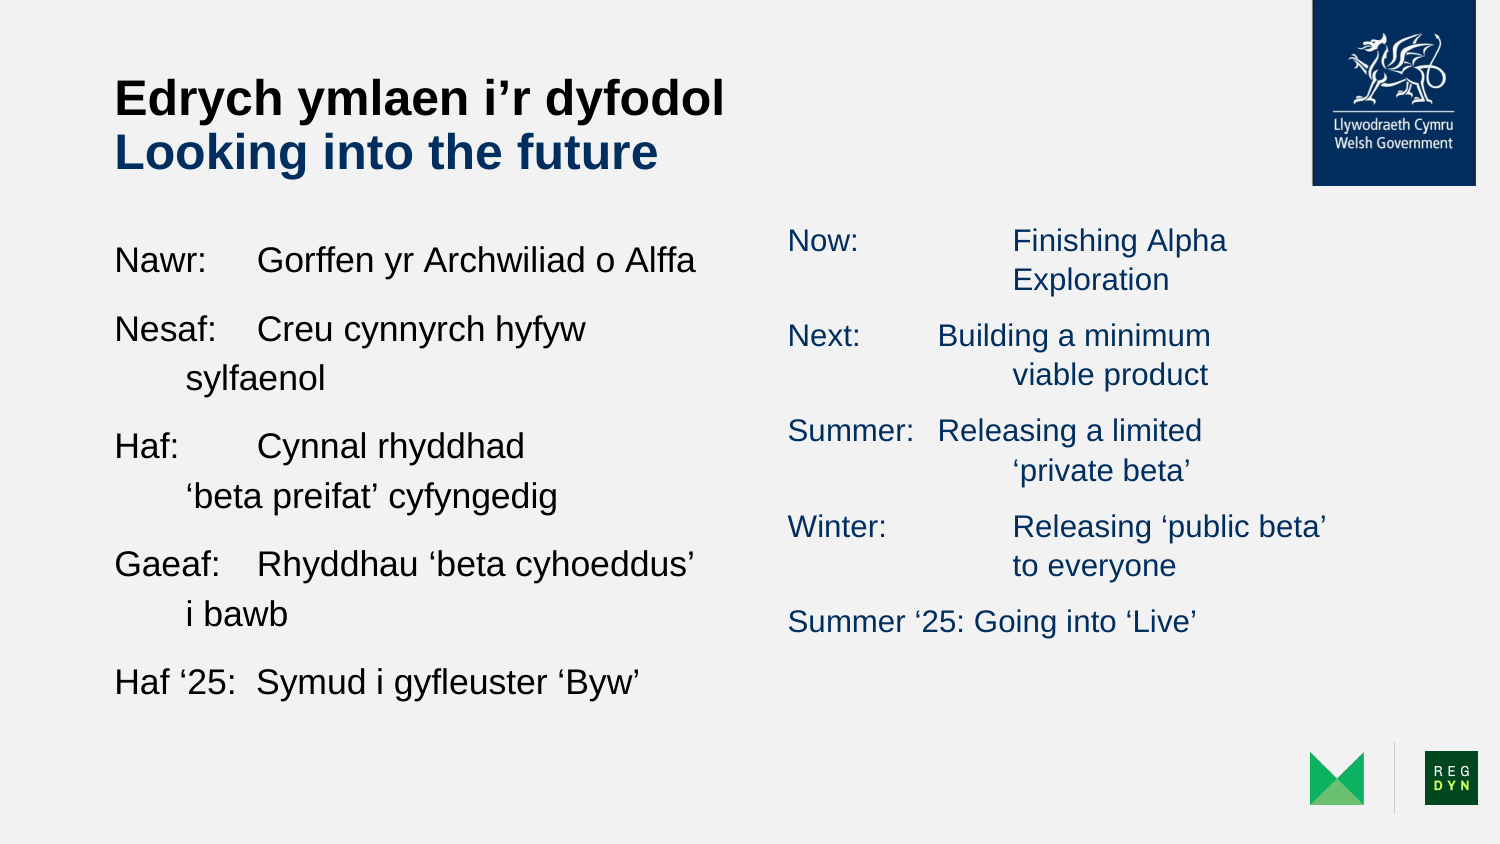

Edrych ymlaen i’r dyfodol
Looking into the future
# Now: 		Finishing Alpha Exploration
Next:		Building a minimum
			viable product
Summer:	Releasing a limited
			‘private beta’
Winter:		Releasing ‘public beta’
			to everyone
Summer ‘25: Going into ‘Live’
Nawr: 	Gorffen yr Archwiliad o Alffa
Nesaf: 	Creu cynnyrch hyfyw
		sylfaenol
Haf: 	Cynnal rhyddhad
		‘beta preifat’ cyfyngedig
Gaeaf: 	Rhyddhau ‘beta cyhoeddus’
		i bawb
Haf ‘25: Symud i gyfleuster ‘Byw’